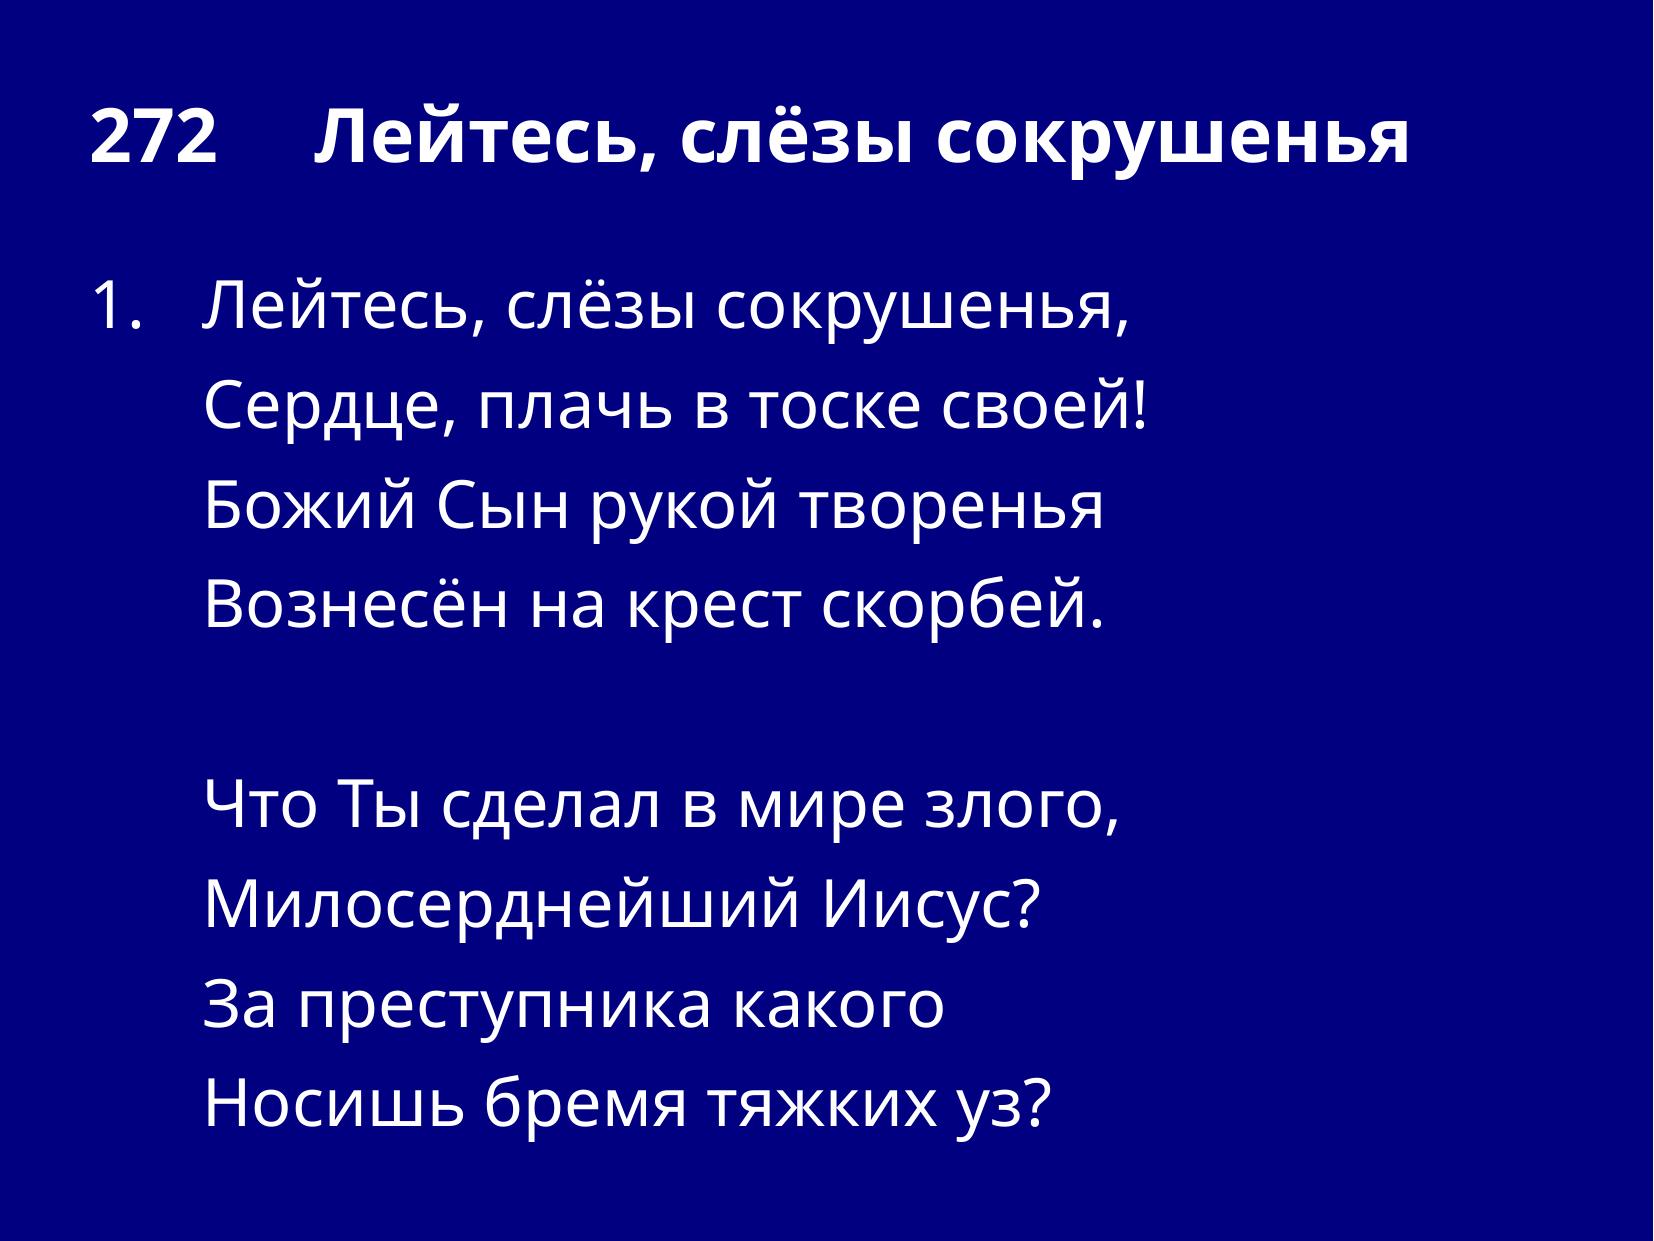

272	Лейтесь, слёзы сокрушенья
1.	Лейтесь, слёзы сокрушенья,
	Сердце, плачь в тоске своей!
	Божий Сын рукой творенья
	Вознесён на крест скорбей.
	Что Ты сделал в мире злого,
	Милосерднейший Иисус?
	За преступника какого
	Носишь бремя тяжких уз?